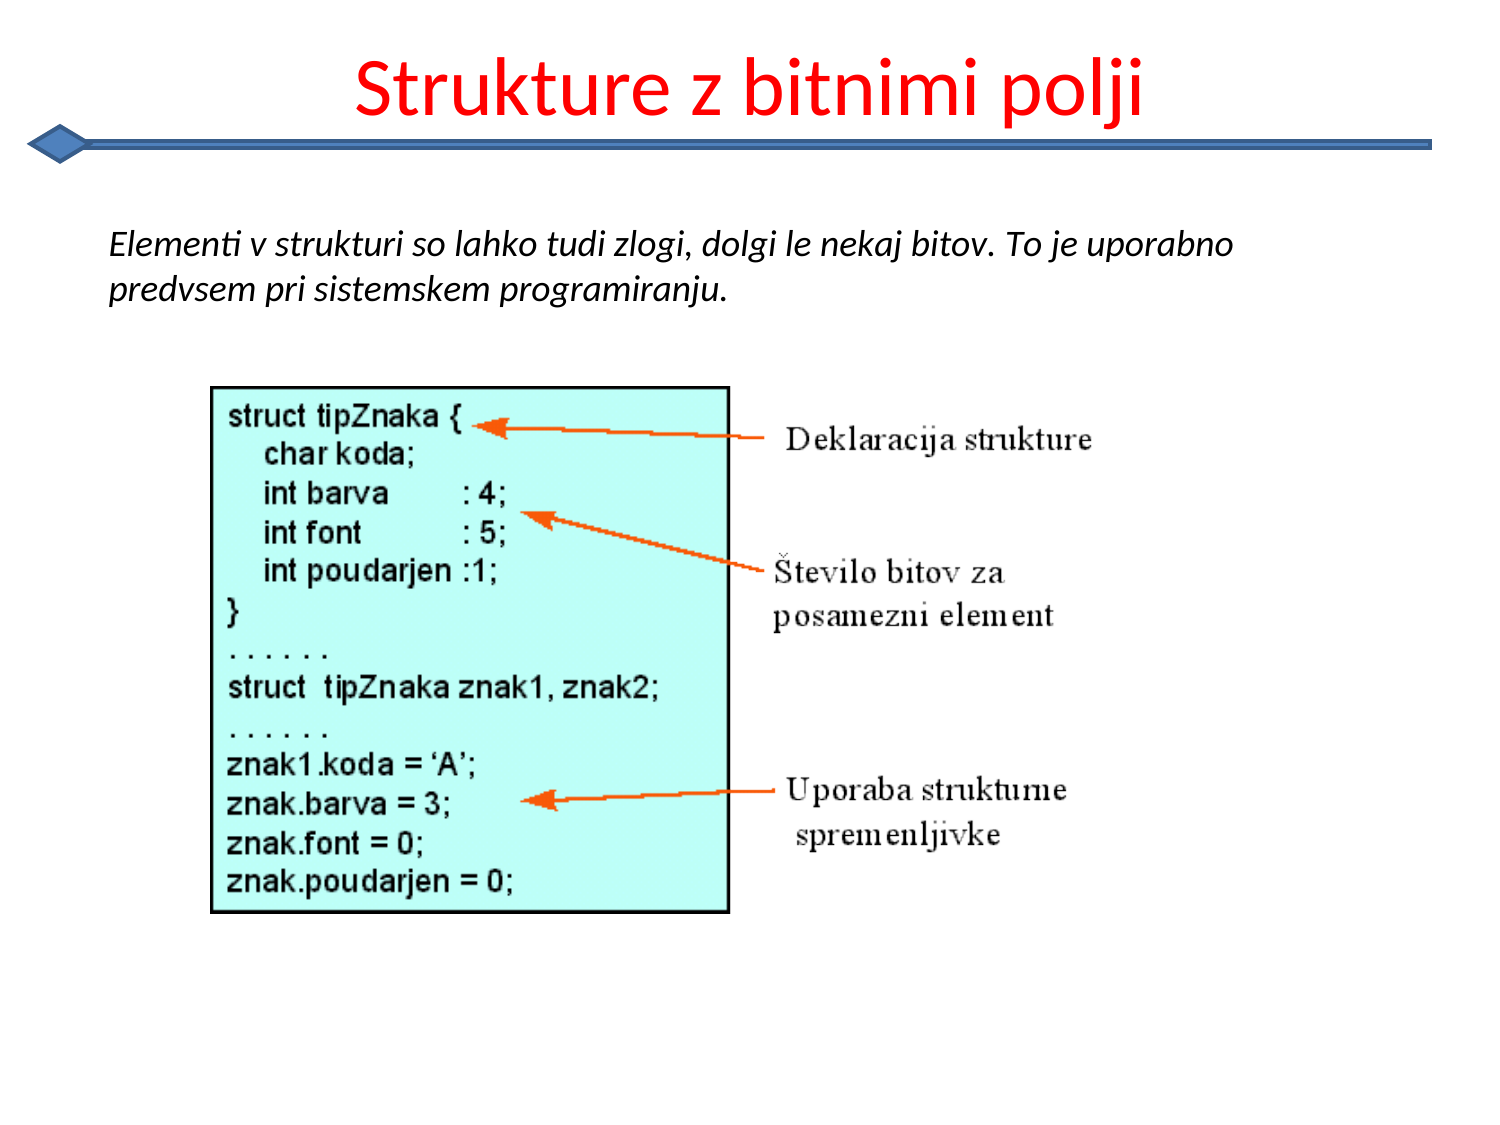

# Strukture z bitnimi polji
Elementi v strukturi so lahko tudi zlogi, dolgi le nekaj bitov. To je uporabno predvsem pri sistemskem programiranju.